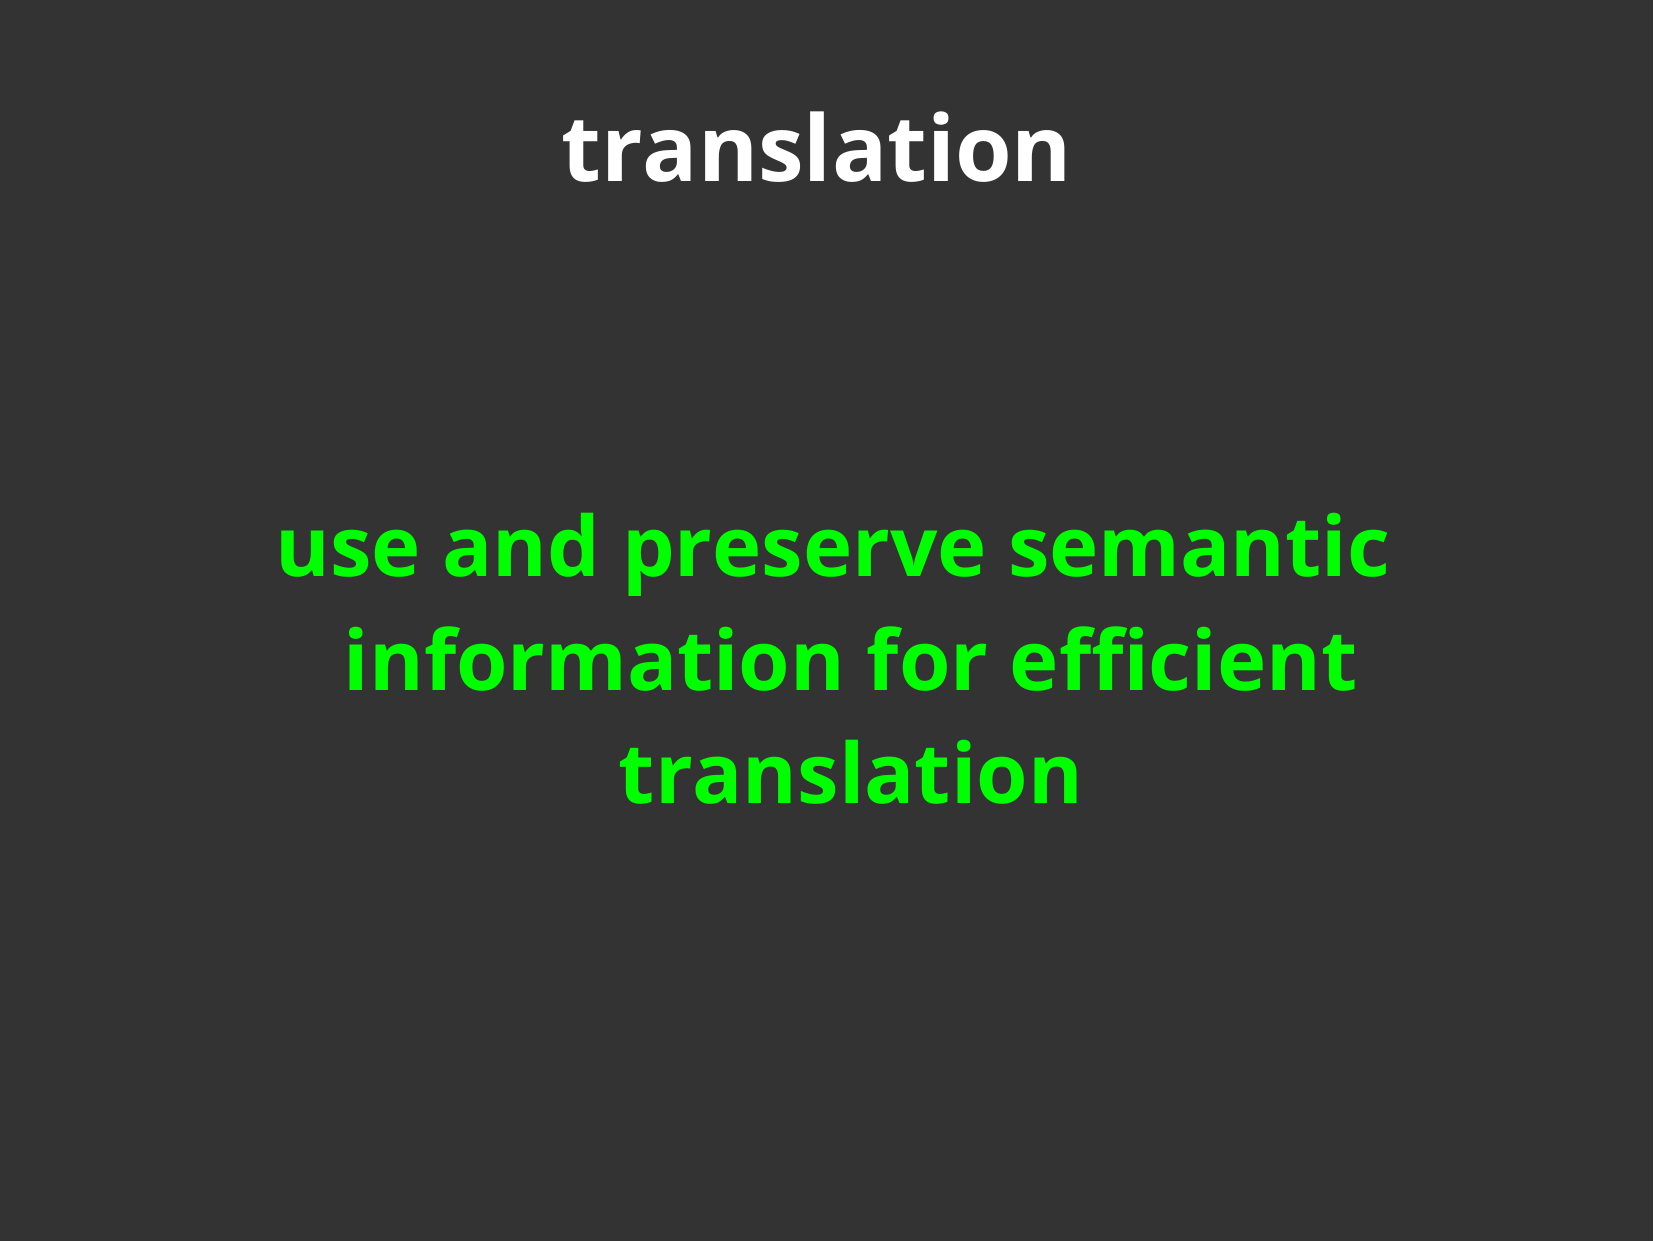

# translation
use and preserve semantic information for efficient translation